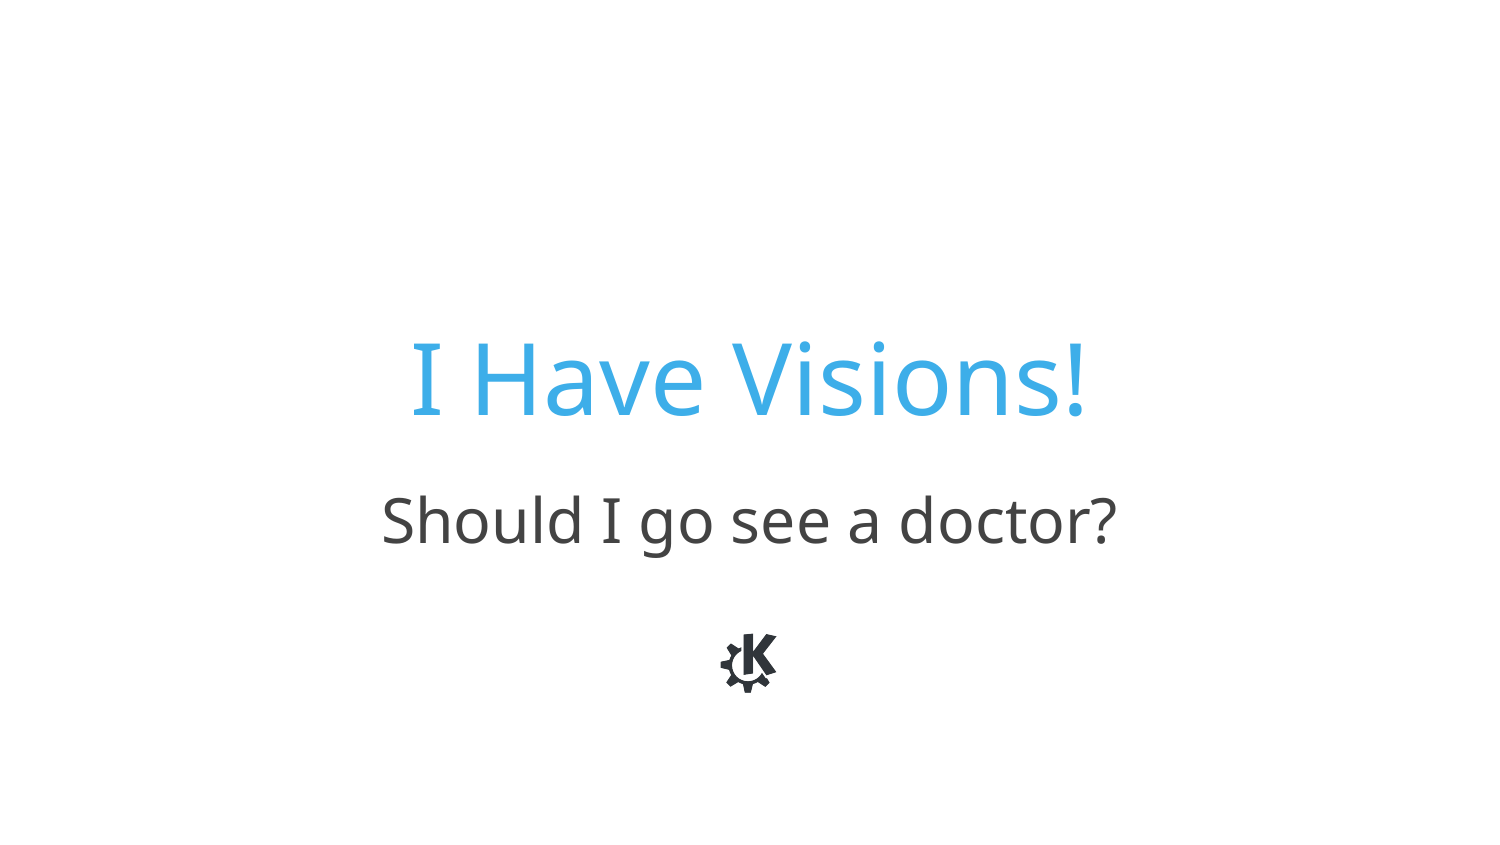

# I Have Visions!
Should I go see a doctor?